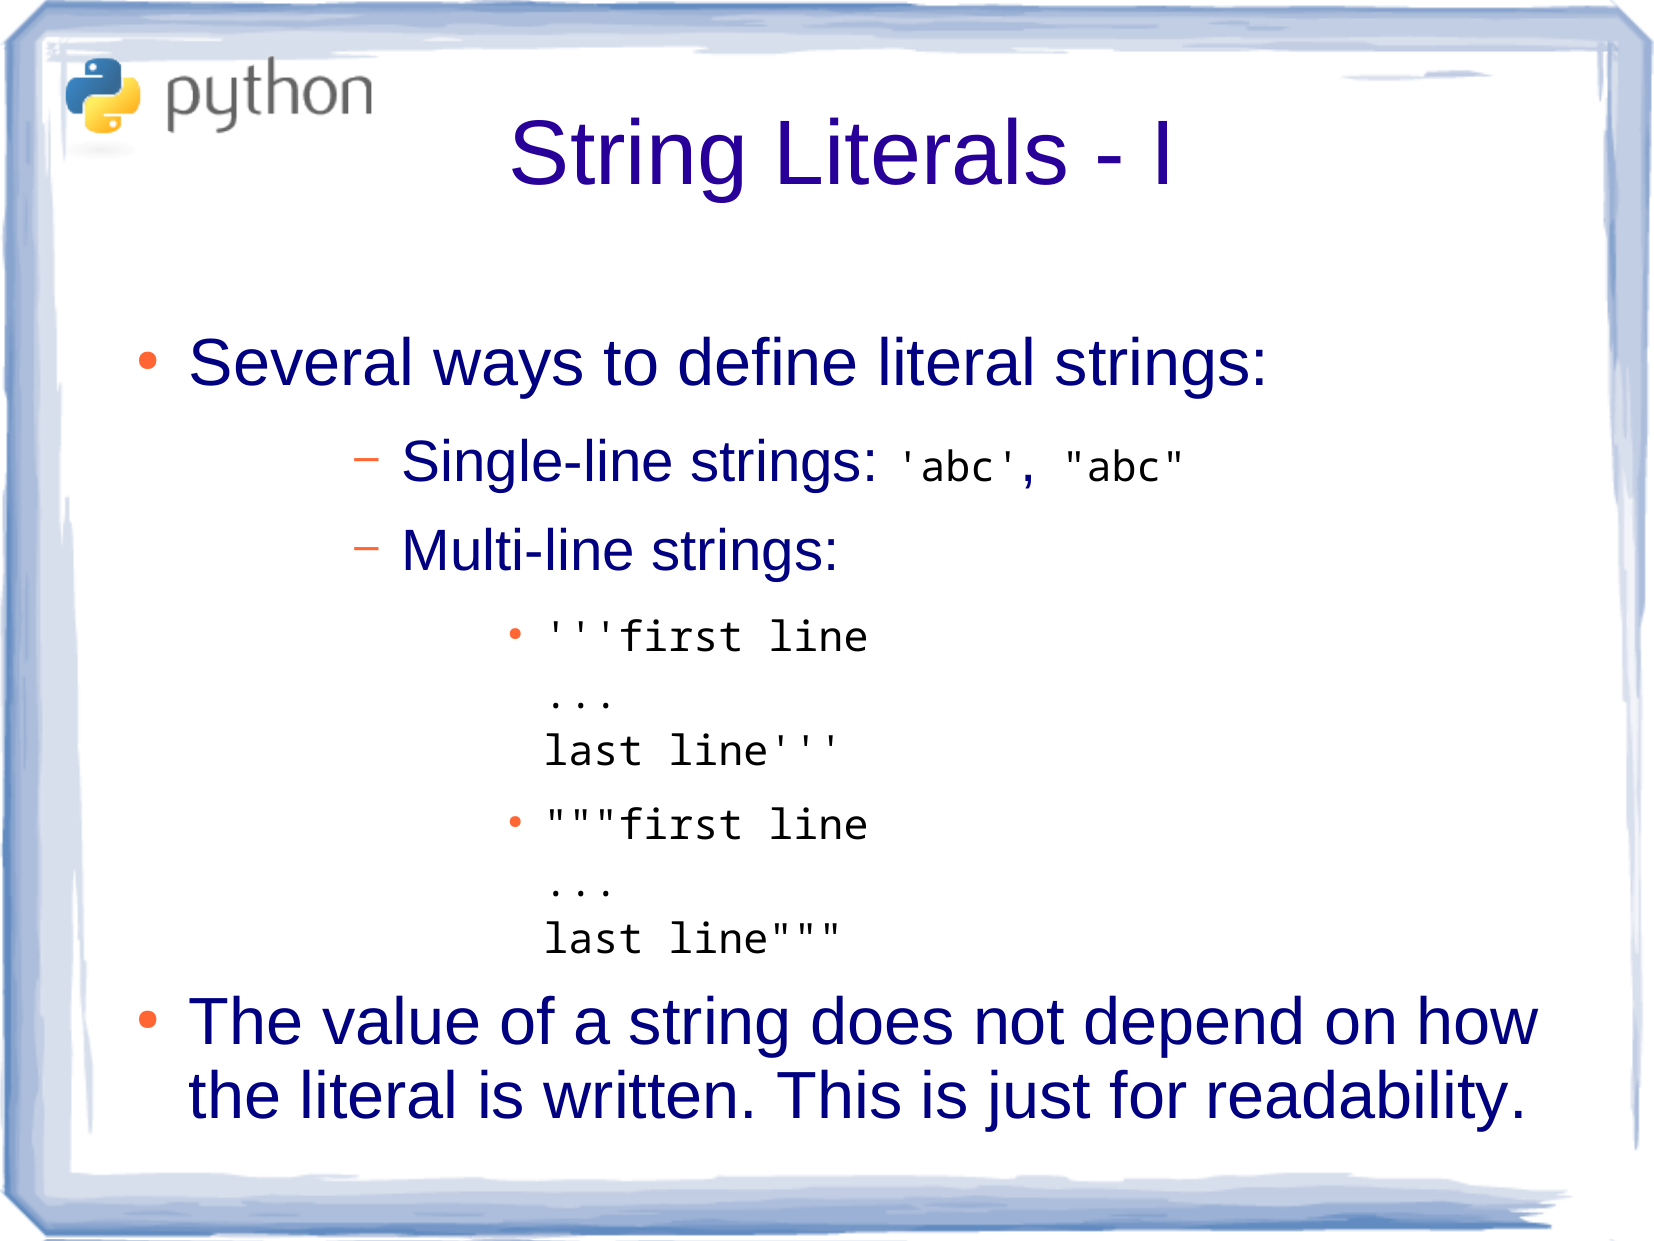

# String Literals - I
Several ways to define literal strings:
Single-line strings: 'abc', "abc"
Multi-line strings:
'''first line
...
last line'''
"""first line
...
last line"""
The value of a string does not depend on how the literal is written. This is just for readability.